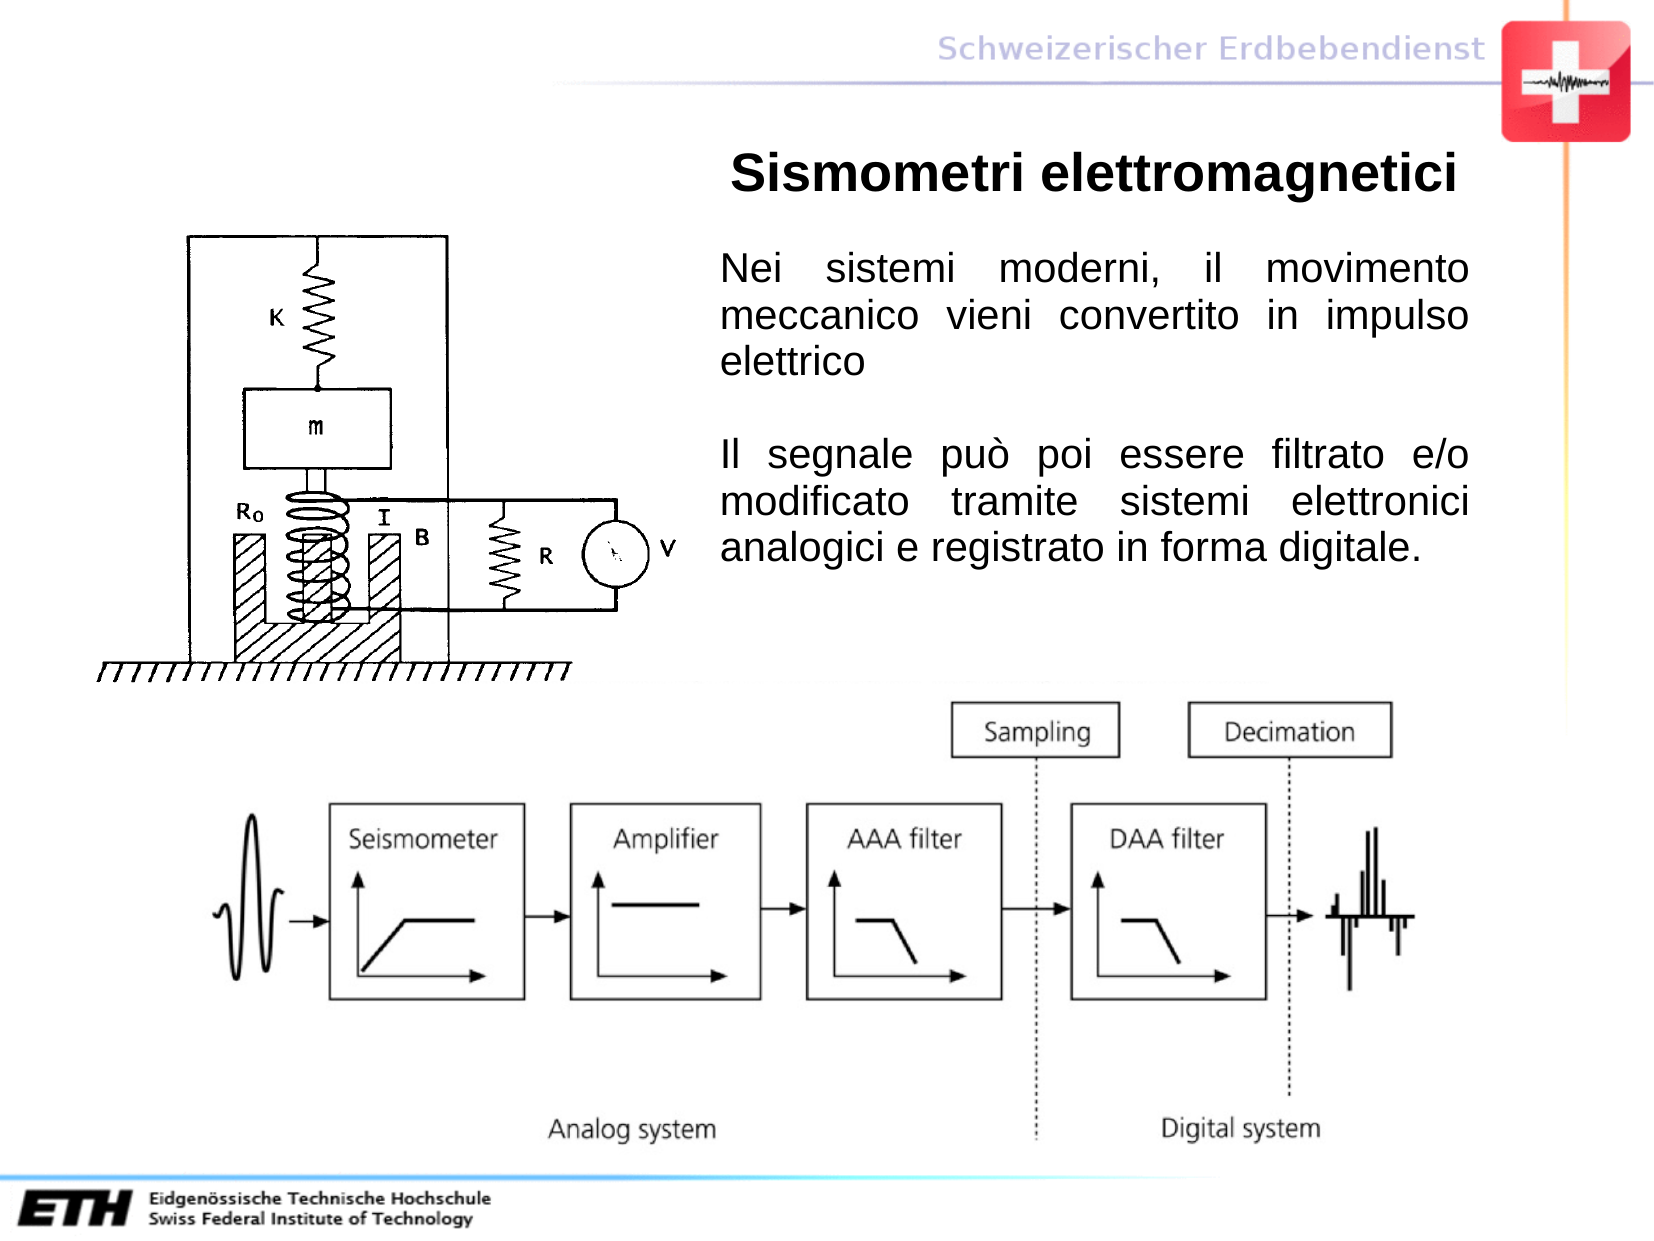

Sismometri elettromagnetici
Nei sistemi moderni, il movimento meccanico vieni convertito in impulso elettrico
Il segnale può poi essere filtrato e/o modificato tramite sistemi elettronici analogici e registrato in forma digitale.